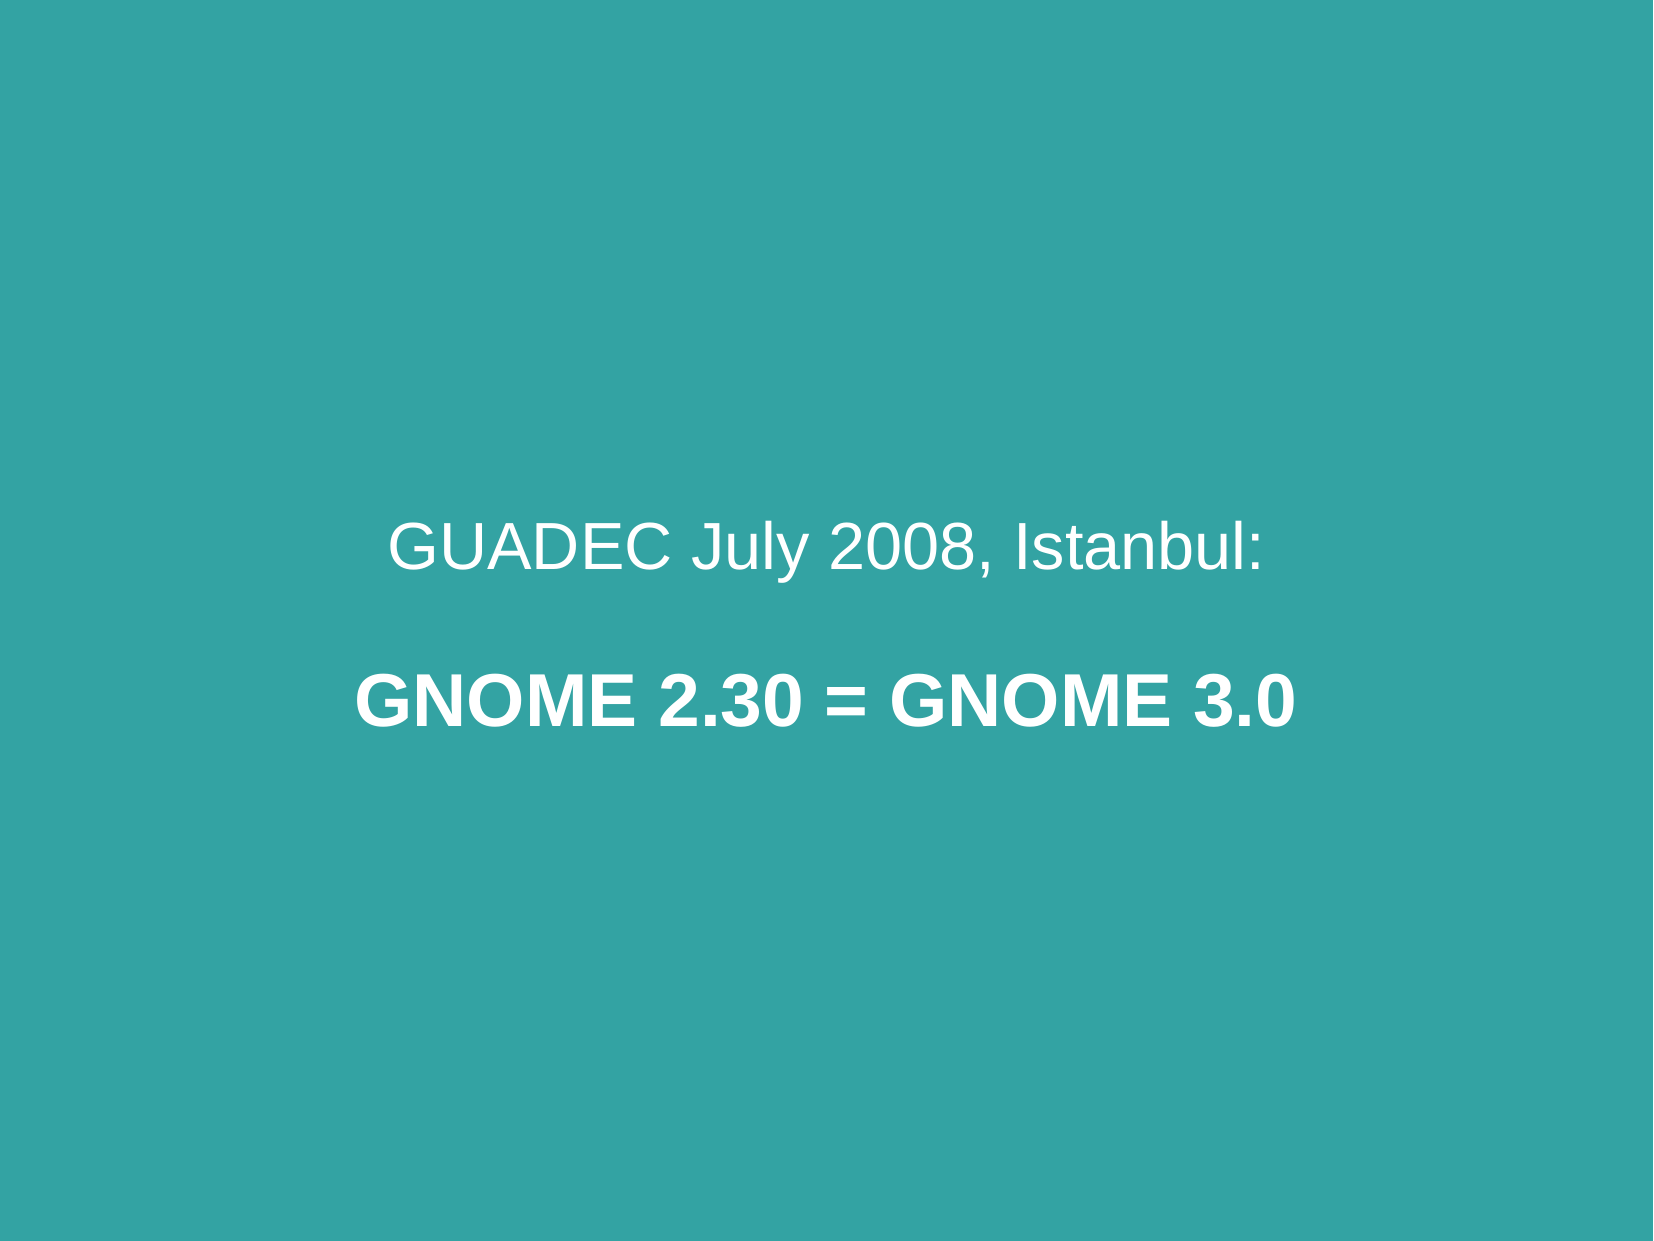

# GUADEC July 2008, Istanbul:
GNOME 2.30 = GNOME 3.0